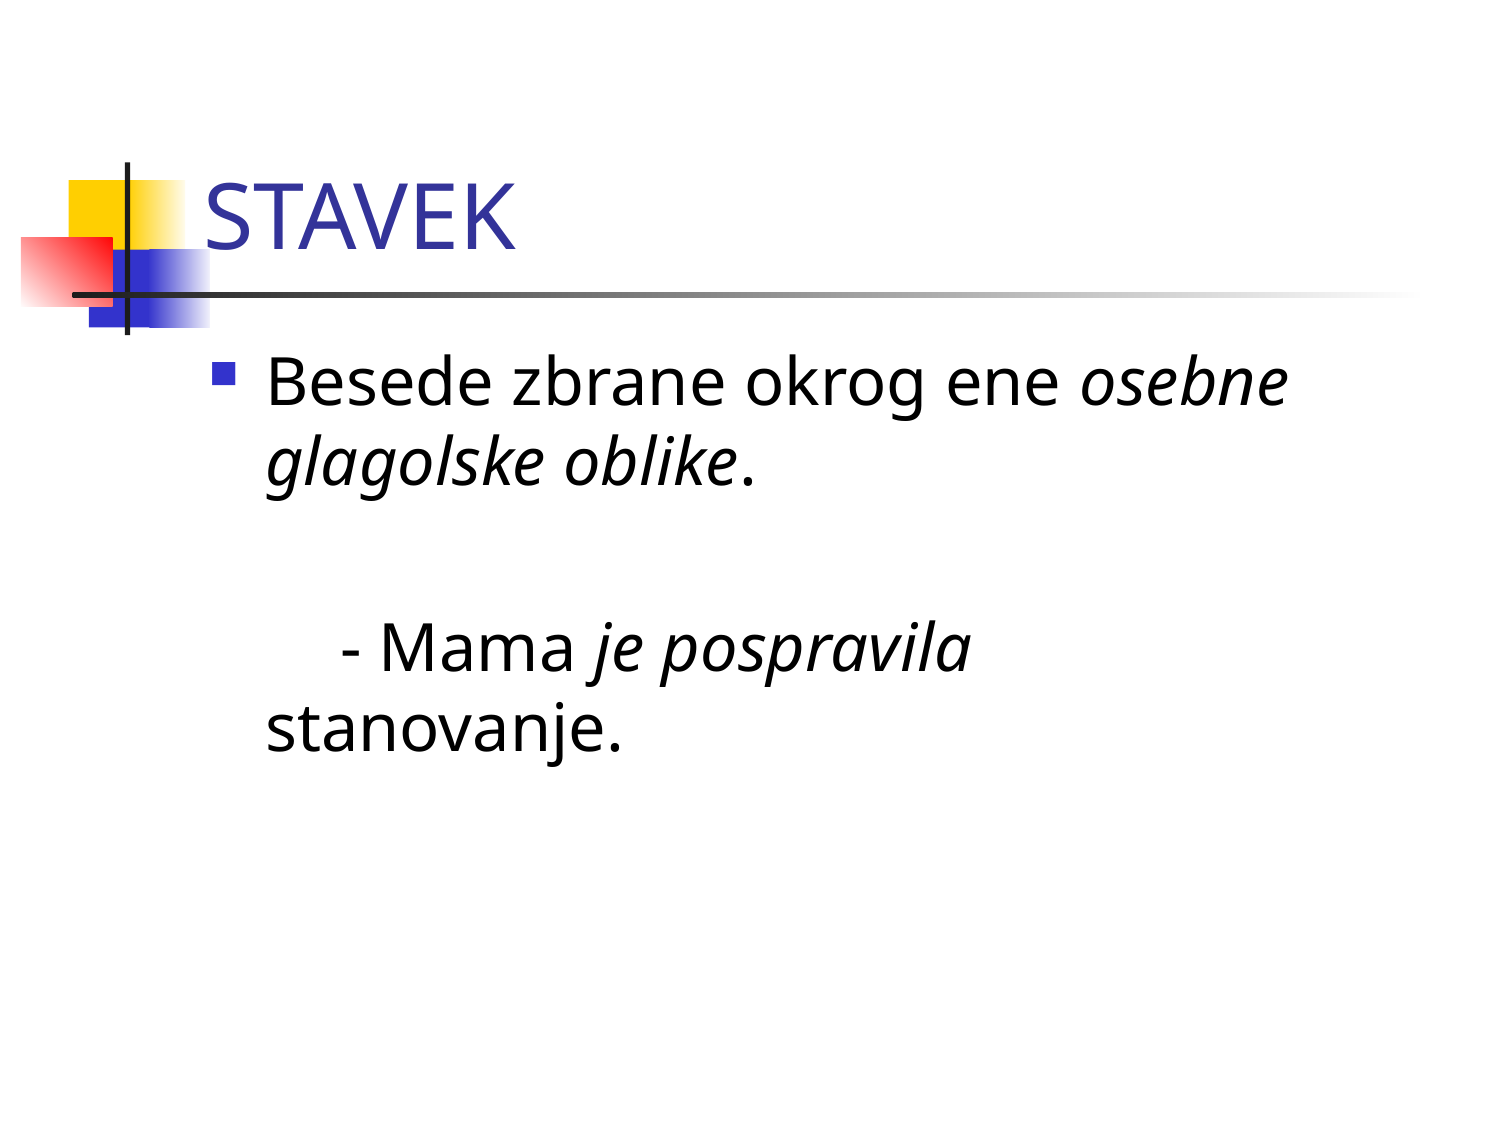

# STAVEK
Besede zbrane okrog ene osebne glagolske oblike.
		- Mama je pospravila 		 	 stanovanje.